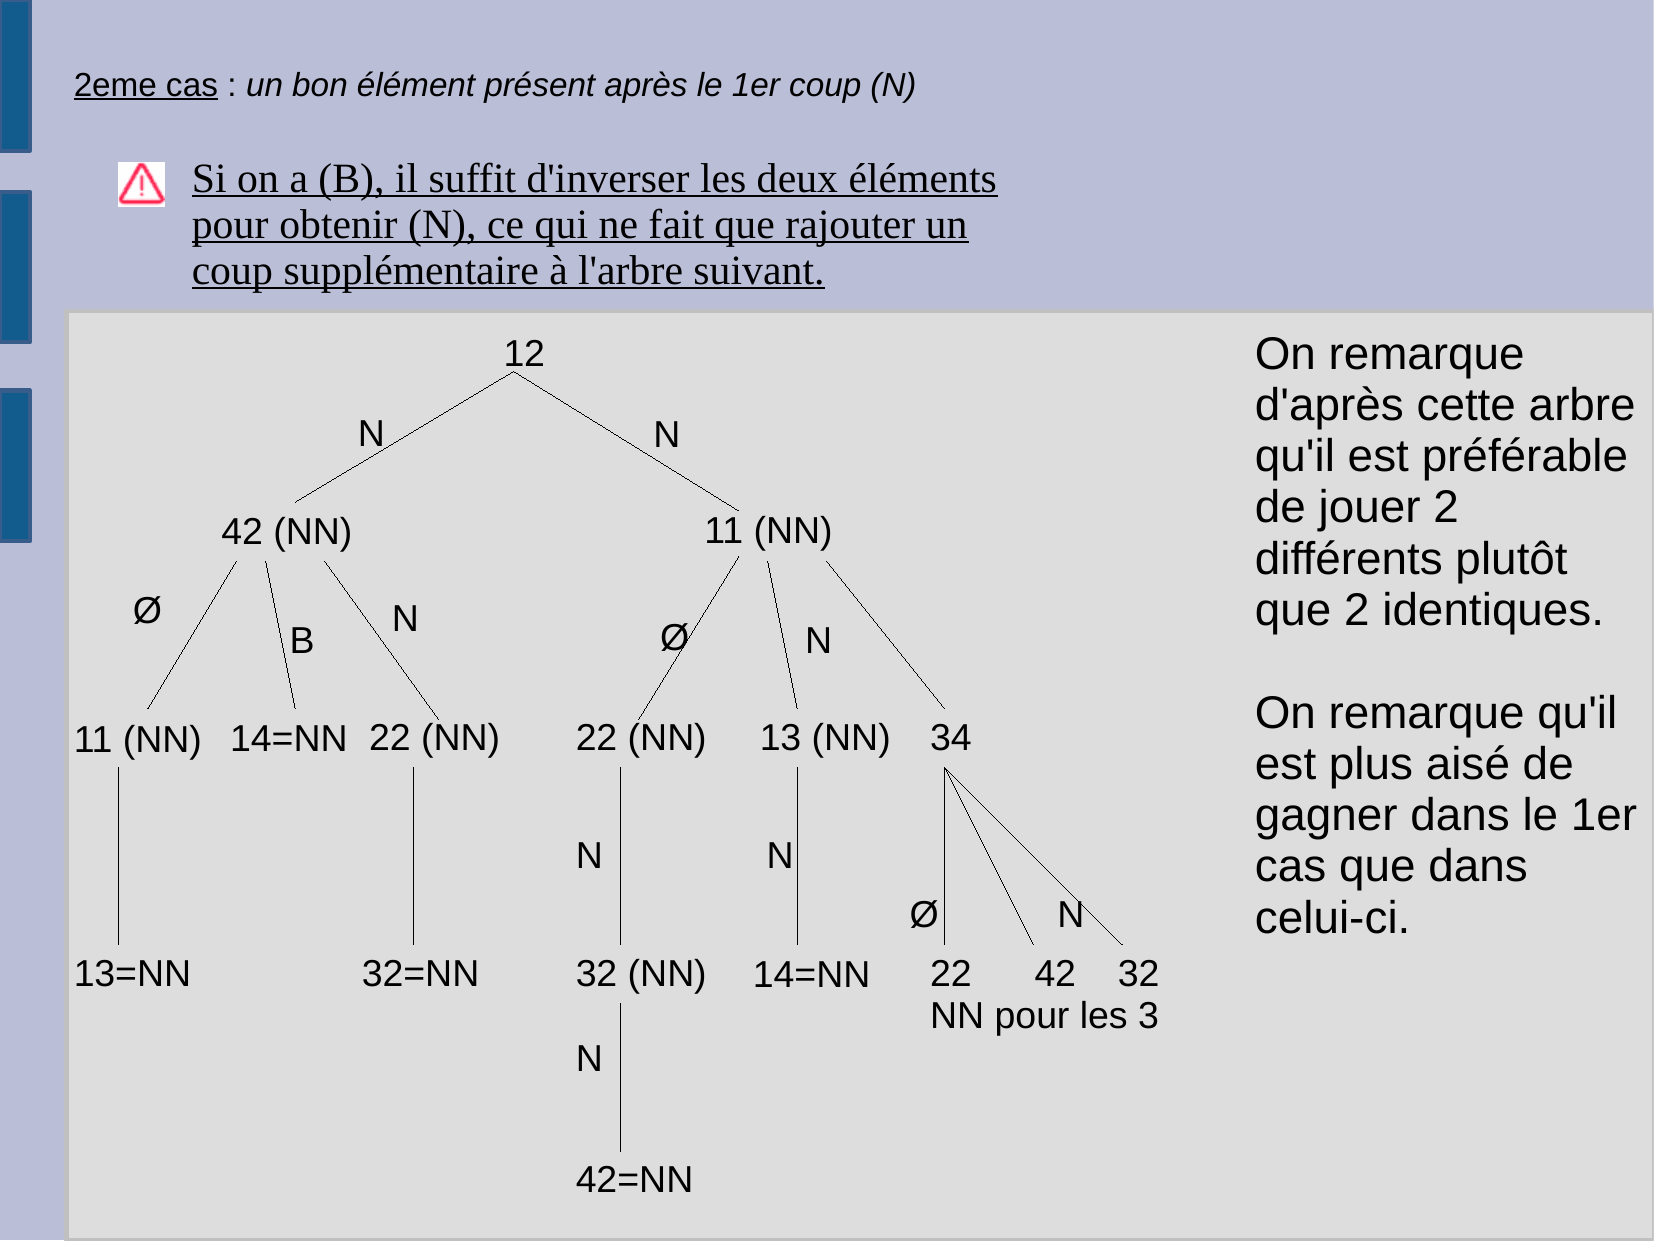

2eme cas : un bon élément présent après le 1er coup (N)
Si on a (B), il suffit d'inverser les deux éléments pour obtenir (N), ce qui ne fait que rajouter un coup supplémentaire à l'arbre suivant.
On remarque d'après cette arbre qu'il est préférable de jouer 2 différents plutôt que 2 identiques.
On remarque qu'il est plus aisé de gagner dans le 1er cas que dans celui-ci.
12
N
N
 11 (NN)
42 (NN)
Ø
N
Ø
B
N
22 (NN)
22 (NN)
13 (NN)
34
14=NN
11 (NN)
N
N
Ø
B
N
13=NN
32=NN
32 (NN)
22 42 32
NN pour les 3
14=NN
N
42=NN